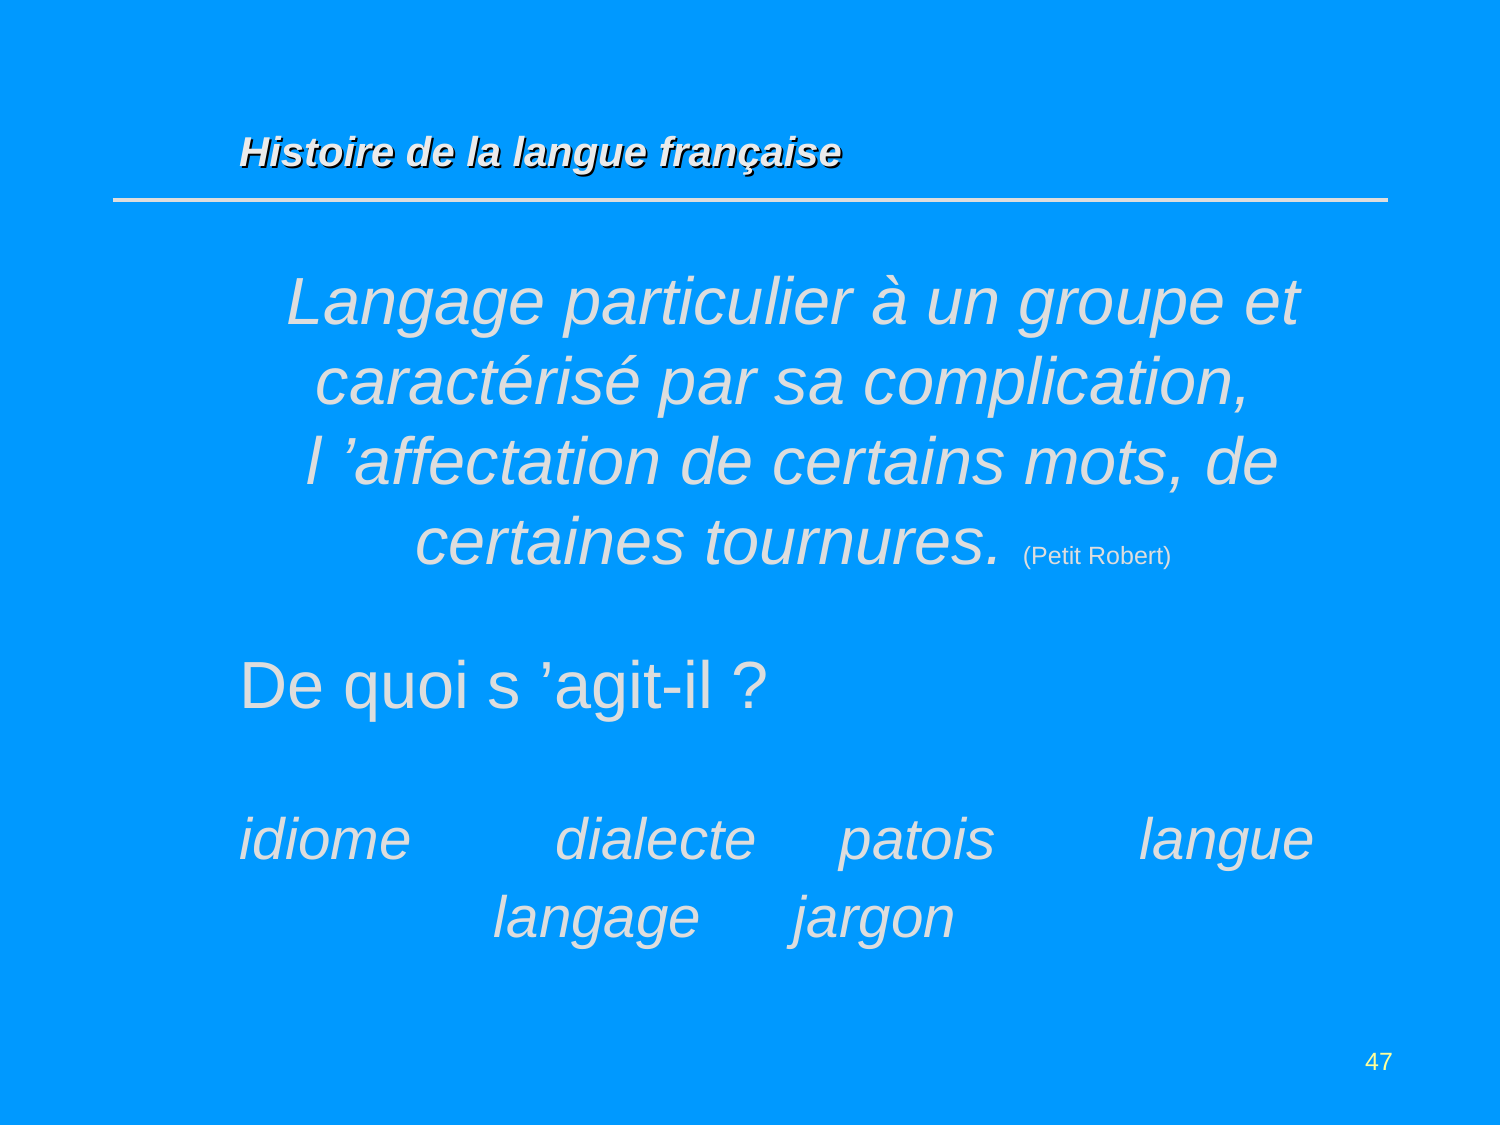

Histoire de la langue française
Langage particulier à un groupe et caractérisé par sa complication, l ’affectation de certains mots, de certaines tournures. (Petit Robert)
De quoi s ’agit-il ?
idiome	 dialecte	patois	langue
langage 	jargon
47